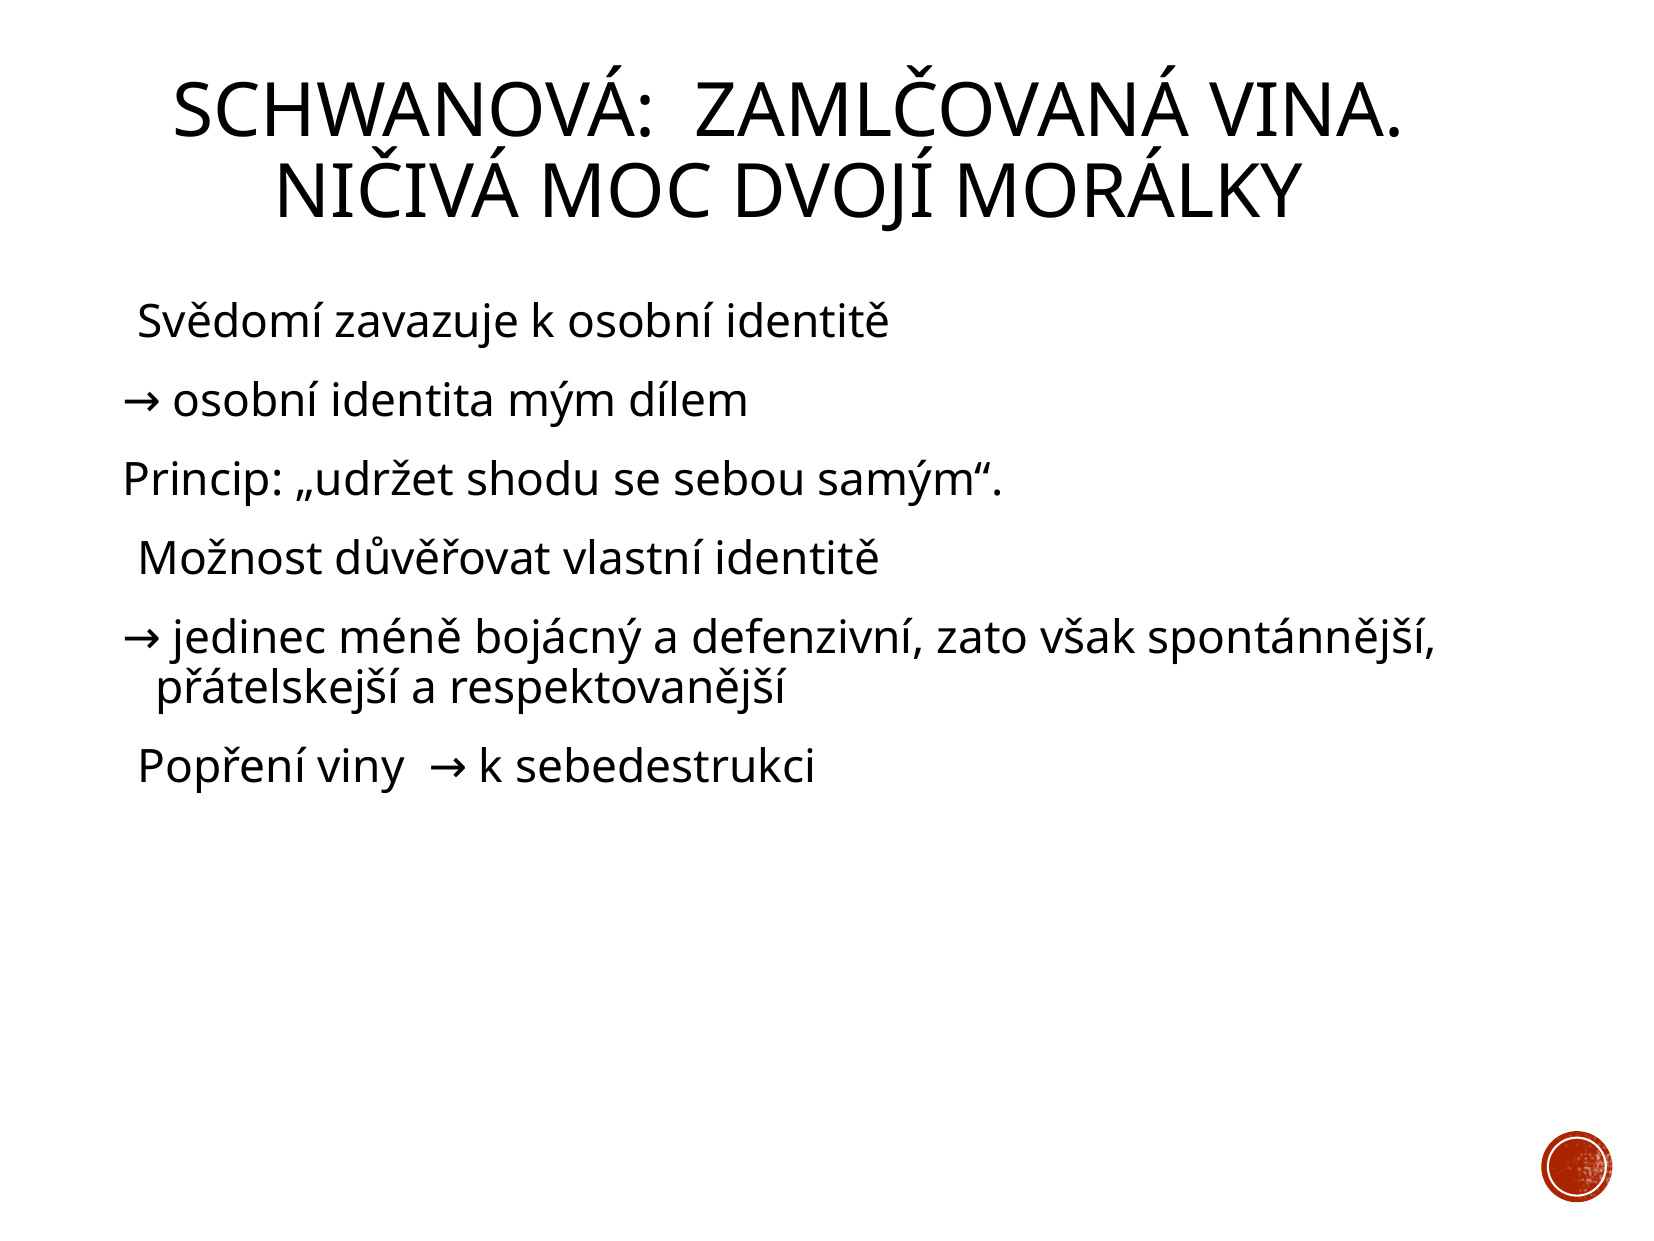

# Schwanová: Zamlčovaná vina. Ničivá moc dvojí morálky
Svědomí zavazuje k osobní identitě
→ osobní identita mým dílem
Princip: „udržet shodu se sebou samým“.
Možnost důvěřovat vlastní identitě
→ jedinec méně bojácný a defenzivní, zato však spontánnější, přátelskejší a respektovanější
Popření viny → k sebedestrukci